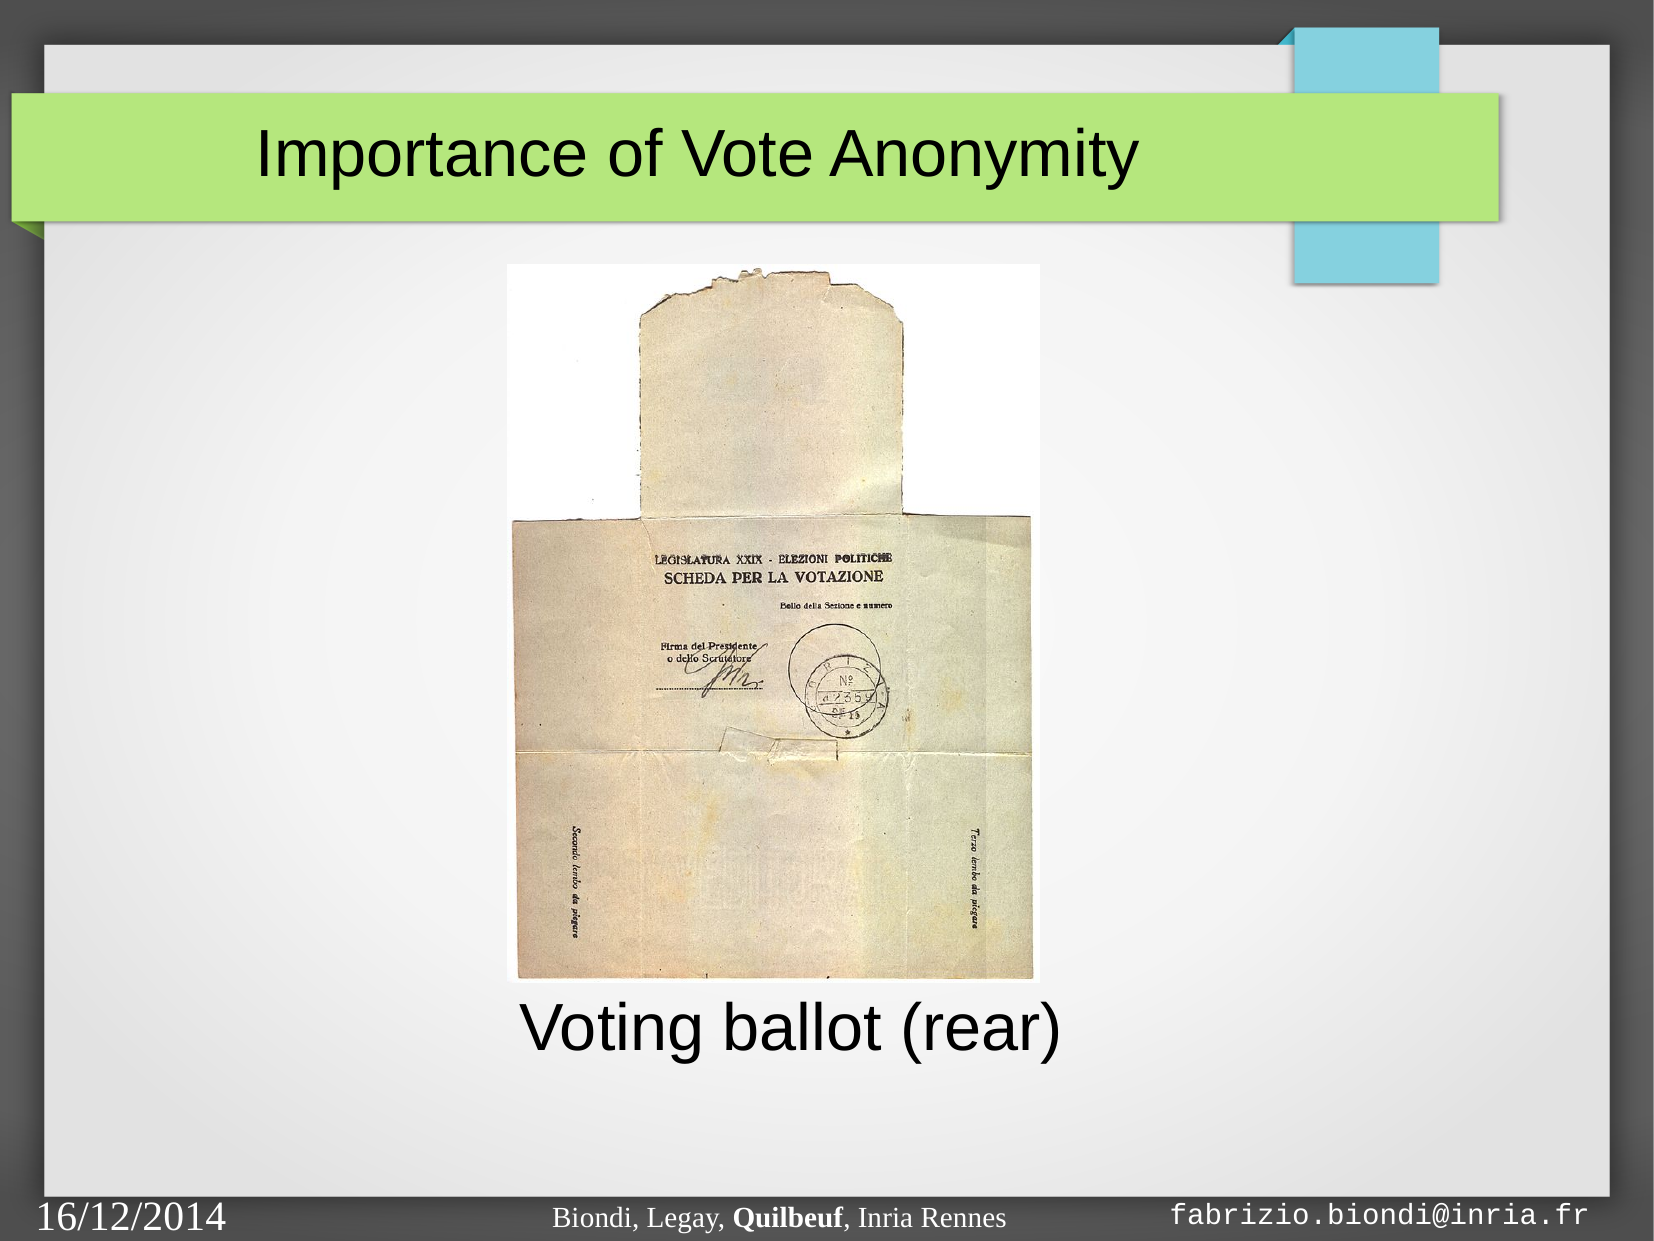

# Importance of Vote Anonymity
Voting ballot (rear)
18/04/2014
Fabrizio Biondi, INRIA Rennes